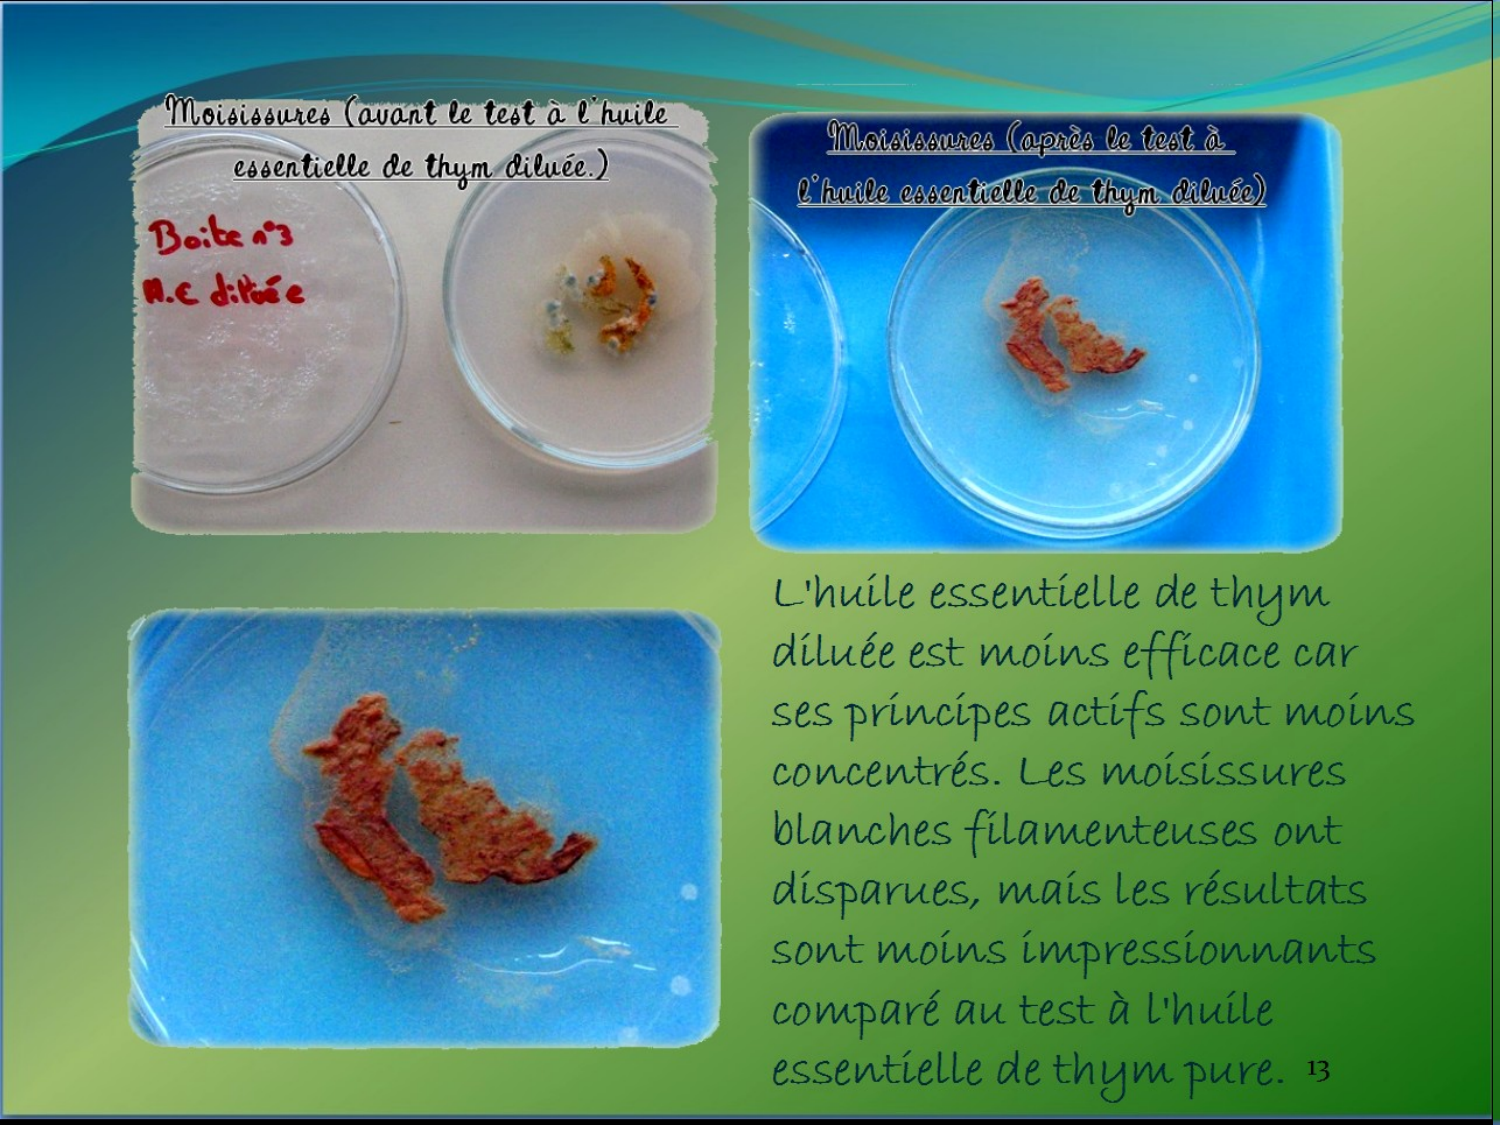

L'huile essentielle de thym diluée est moins efficace car ses principes actifs sont moins concentrés. Les moisissures blanches filamenteuses ont disparues, mais les résultats sont moins impressionnants comparé au test à l'huile essentielle de thym pure.
13